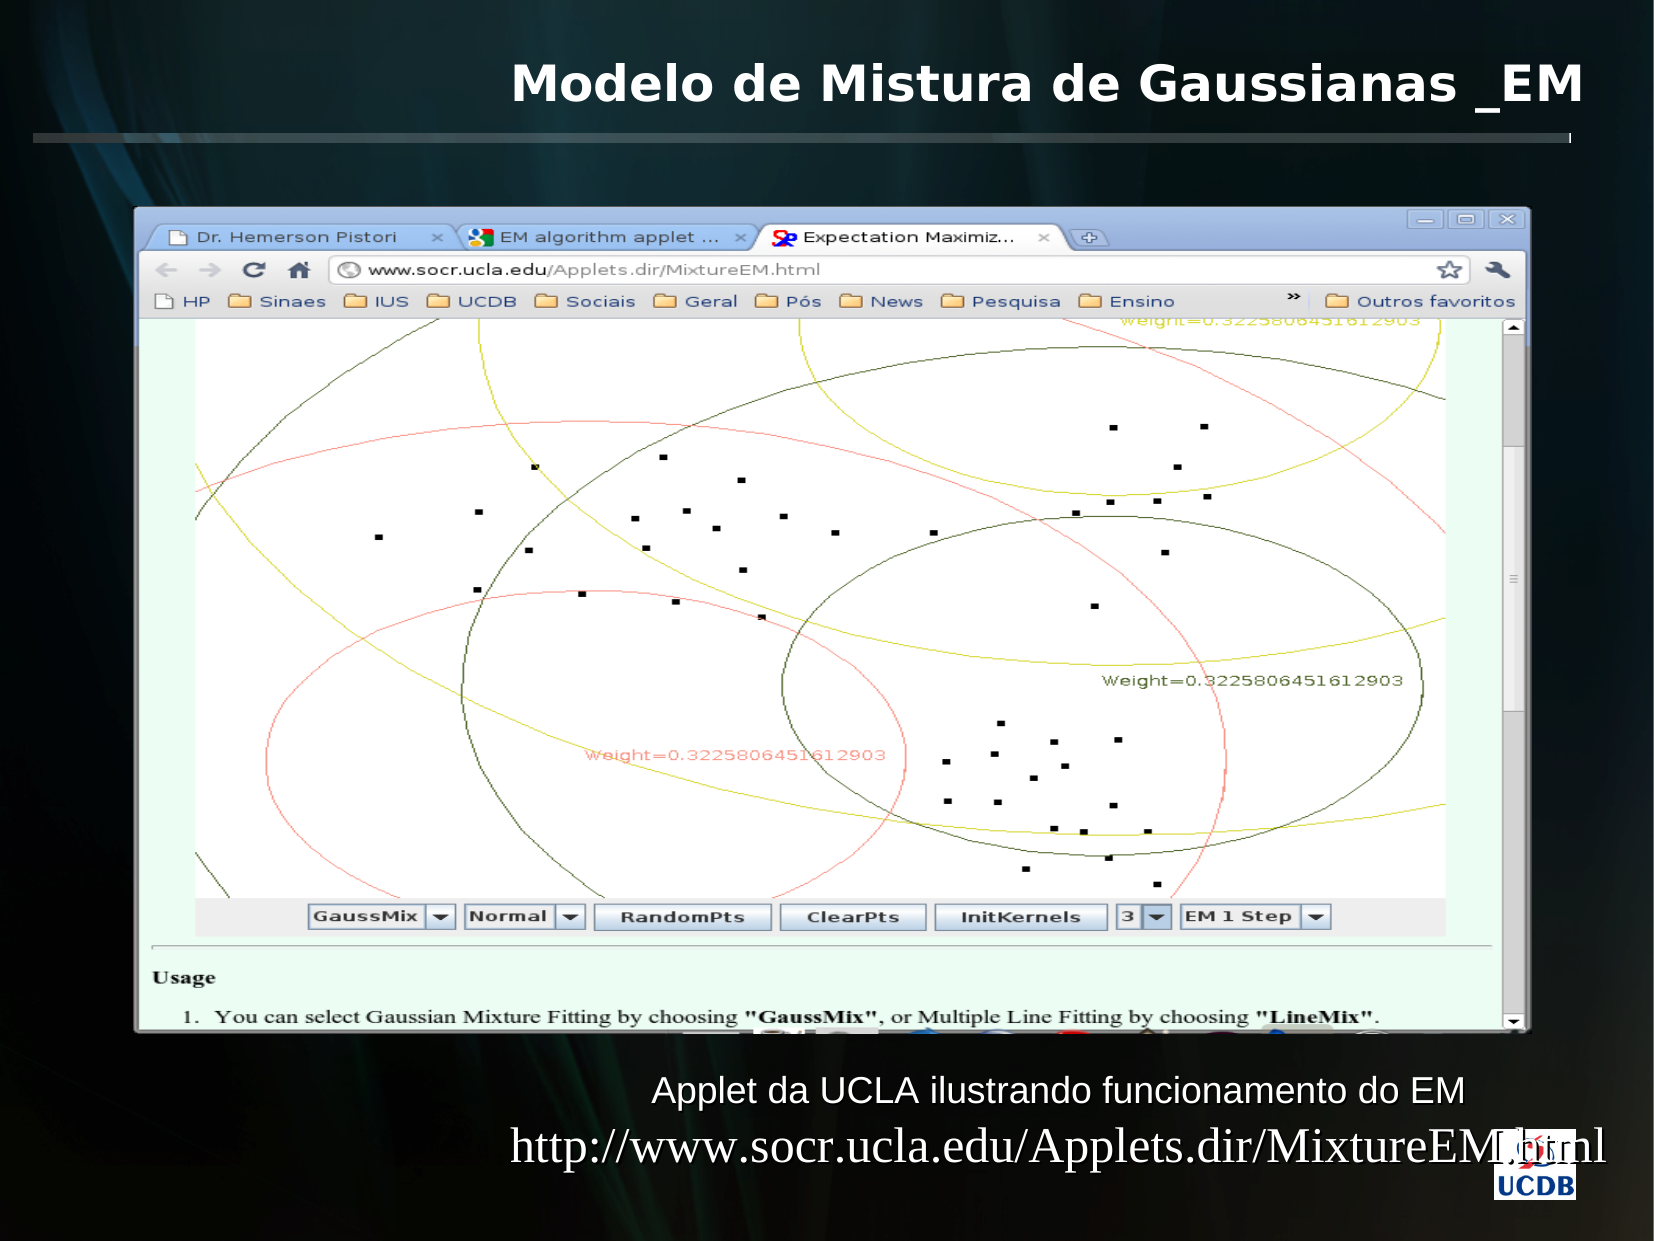

Modelo de Mistura de Gaussianas _EM
Applet da UCLA ilustrando funcionamento do EM
http://www.socr.ucla.edu/Applets.dir/MixtureEM.html